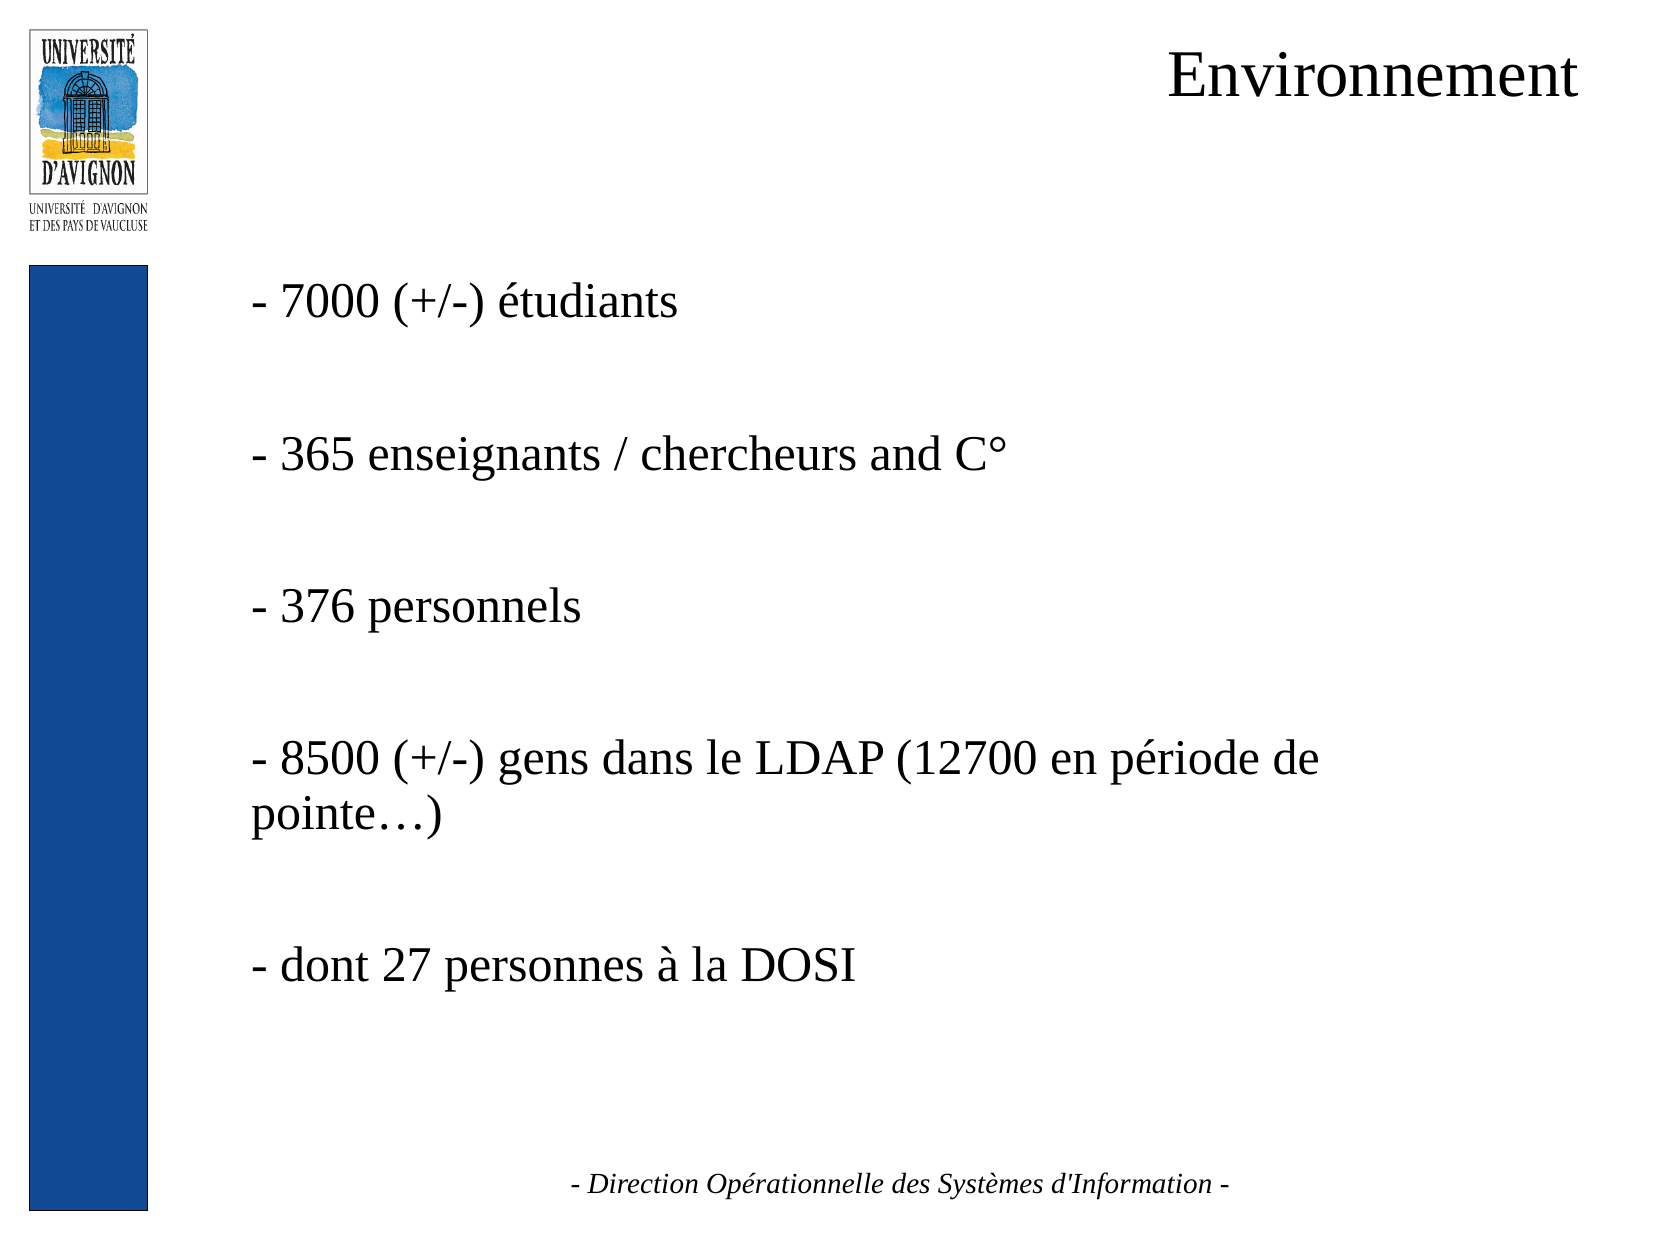

Environnement
- 7000 (+/-) étudiants
- 365 enseignants / chercheurs and C°
- 376 personnels
- 8500 (+/-) gens dans le LDAP (12700 en période de pointe…)
- dont 27 personnes à la DOSI
- Direction Opérationnelle des Systèmes d'Information -